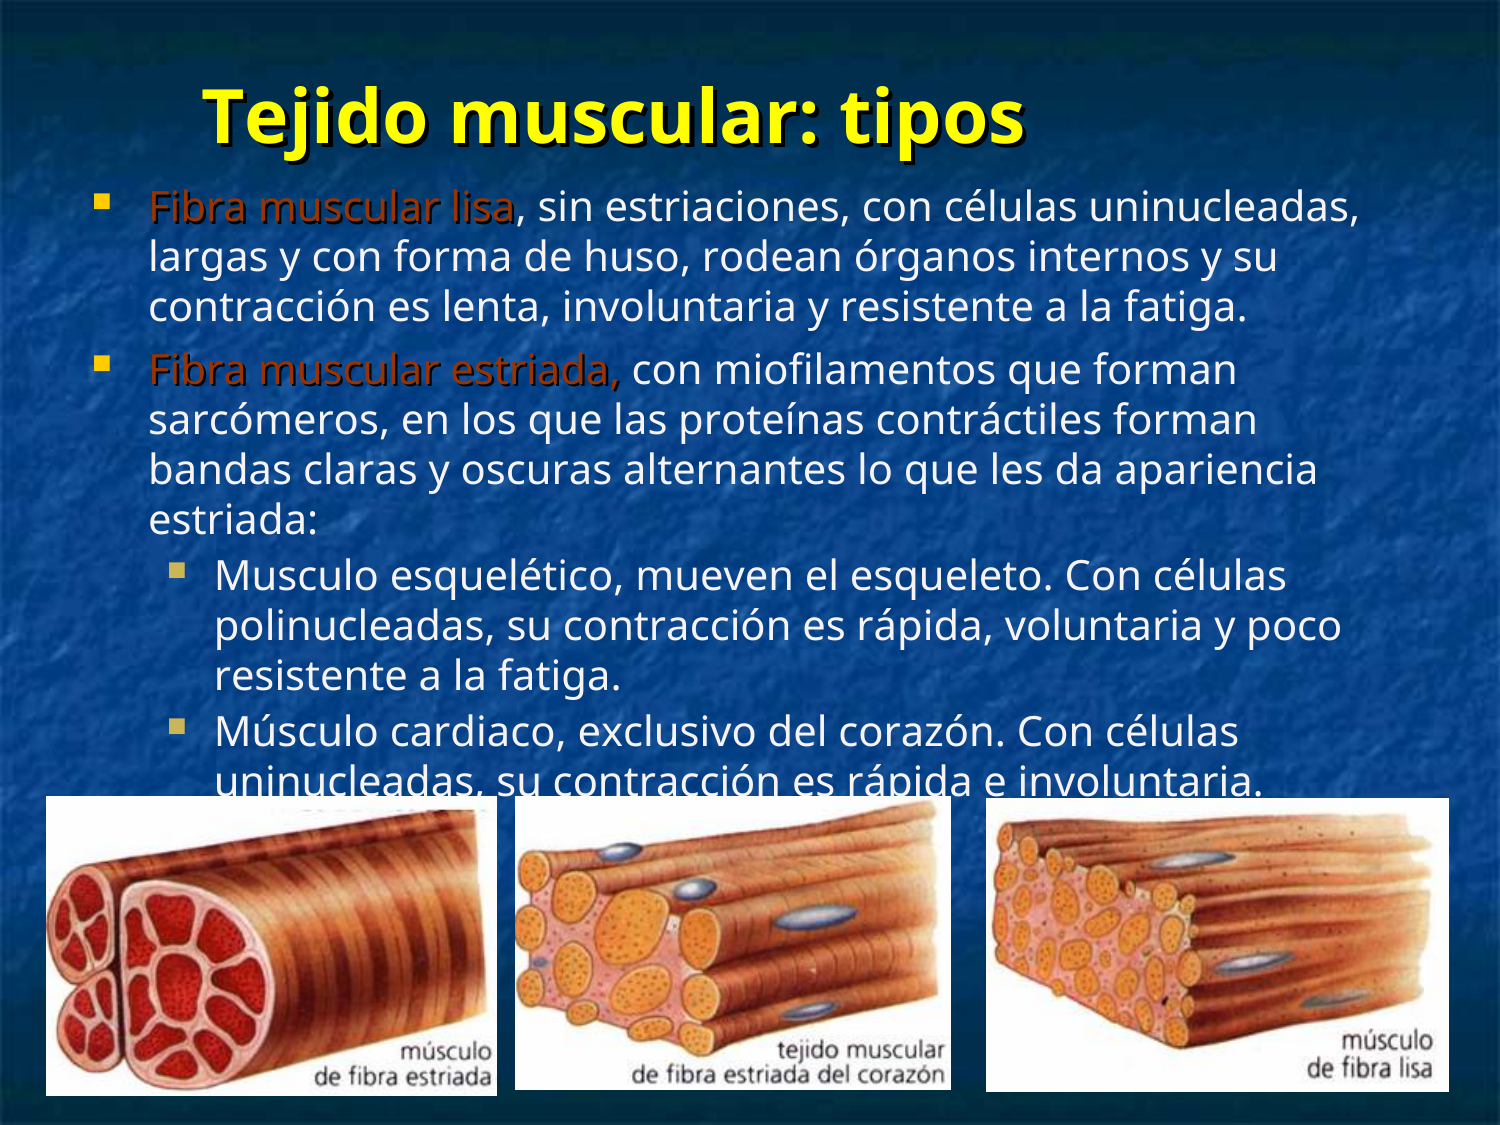

# Tejido muscular: tipos
Fibra muscular lisa, sin estriaciones, con células uninucleadas, largas y con forma de huso, rodean órganos internos y su contracción es lenta, involuntaria y resistente a la fatiga.
Fibra muscular estriada, con miofilamentos que forman sarcómeros, en los que las proteínas contráctiles forman bandas claras y oscuras alternantes lo que les da apariencia estriada:
Musculo esquelético, mueven el esqueleto. Con células polinucleadas, su contracción es rápida, voluntaria y poco resistente a la fatiga.
Músculo cardiaco, exclusivo del corazón. Con células uninucleadas, su contracción es rápida e involuntaria.